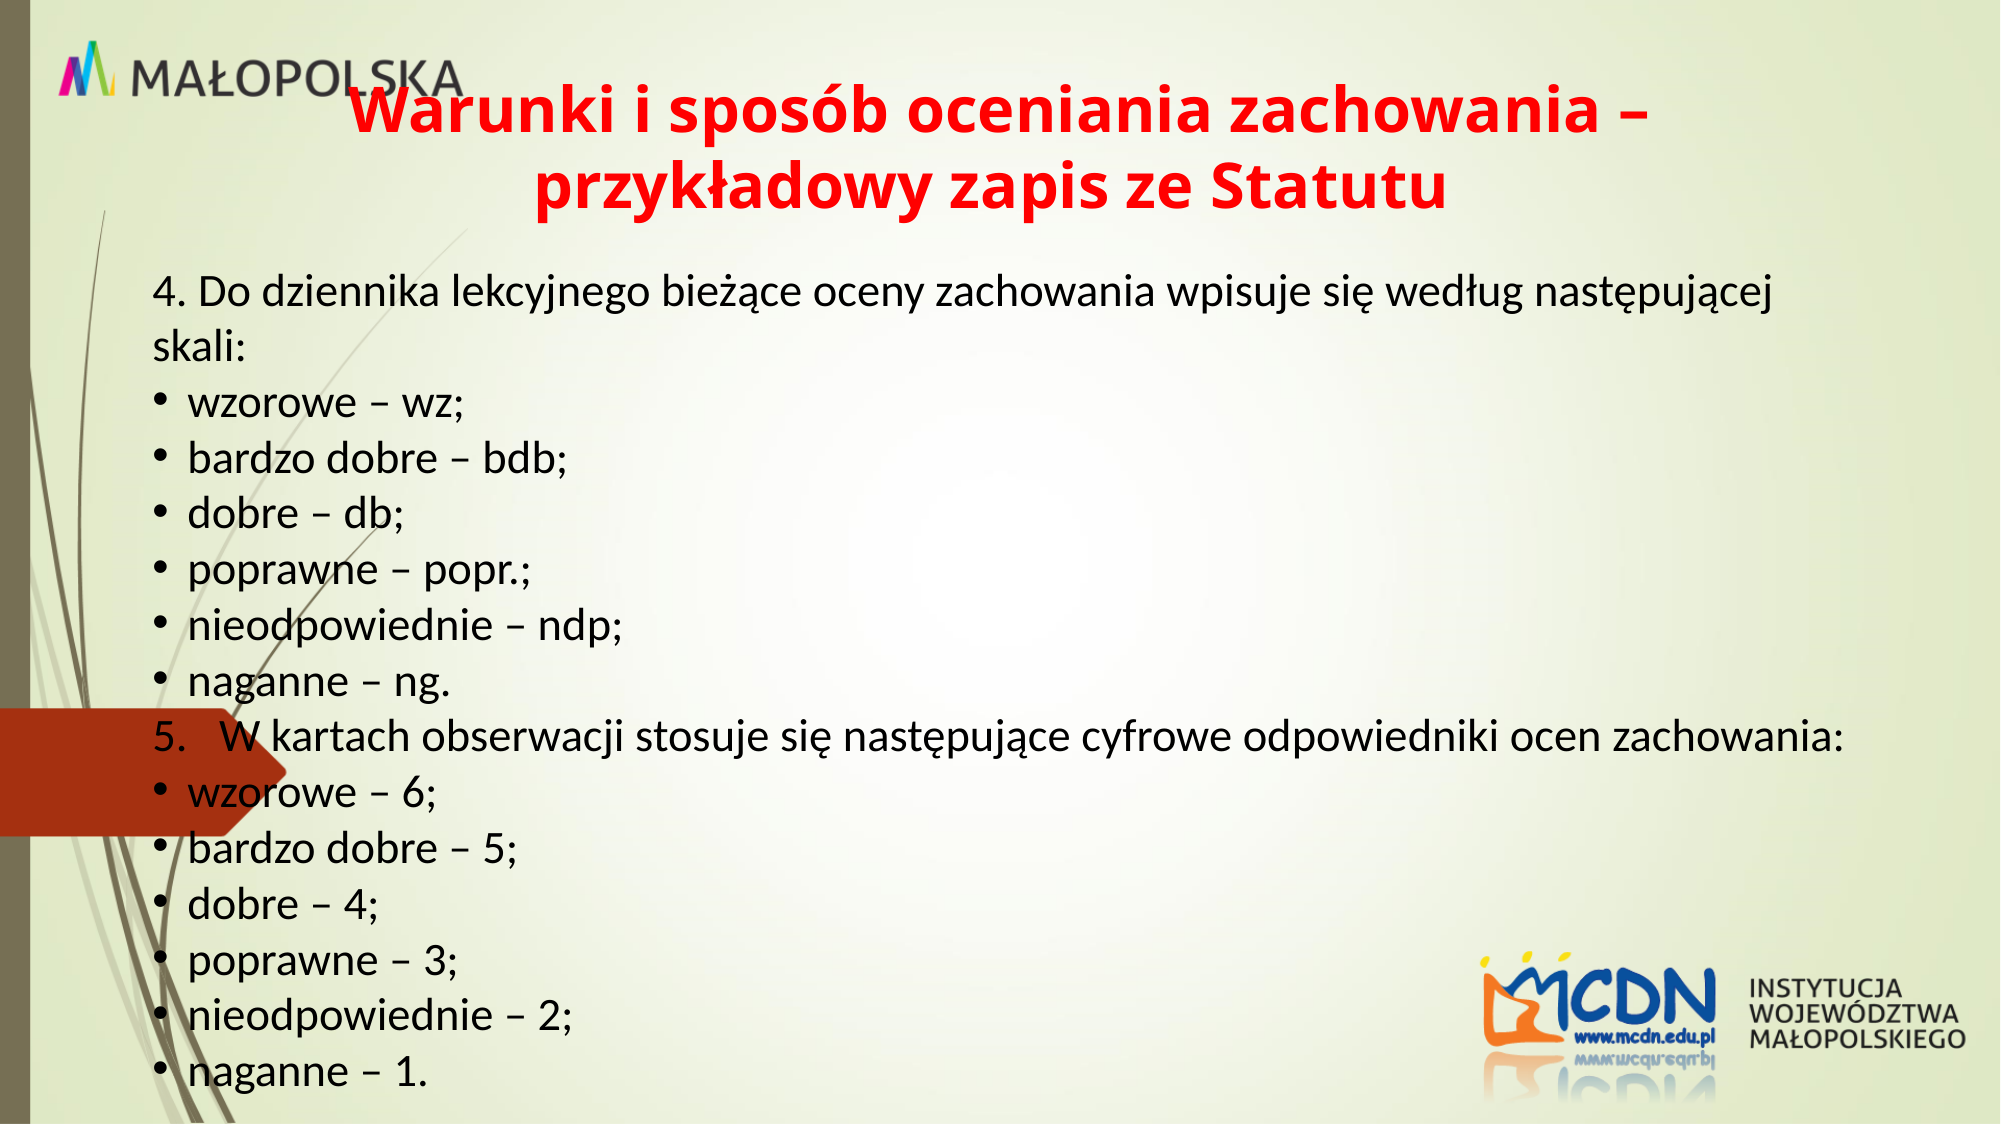

# Warunki i sposób oceniania zachowania – przykładowy zapis ze Statutu
4. Do dziennika lekcyjnego bieżące oceny zachowania wpisuje się według następującej skali:
wzorowe – wz;
bardzo dobre – bdb;
dobre – db;
poprawne – popr.;
nieodpowiednie – ndp;
naganne – ng.
5. W kartach obserwacji stosuje się następujące cyfrowe odpowiedniki ocen zachowania:
wzorowe – 6;
bardzo dobre – 5;
dobre – 4;
poprawne – 3;
nieodpowiednie – 2;
naganne – 1.